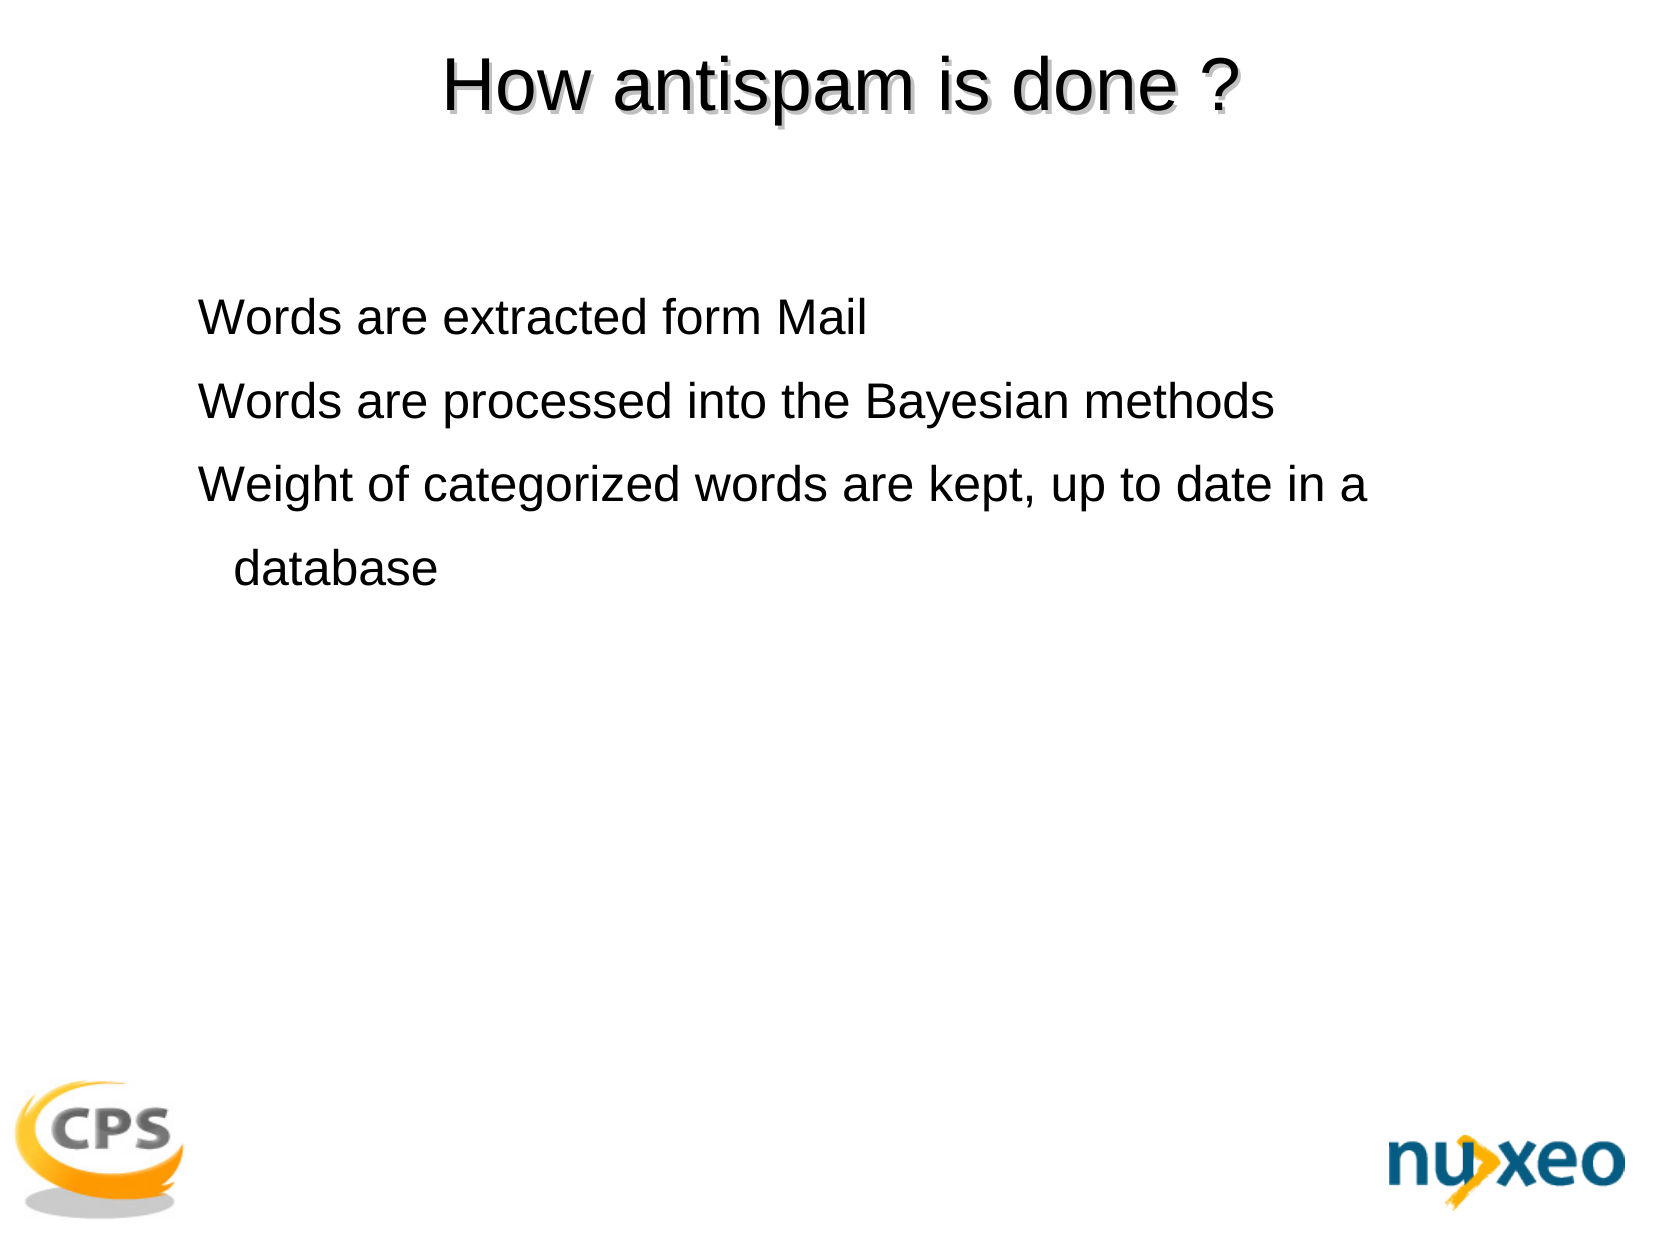

How antispam is done ?
Words are extracted form Mail
Words are processed into the Bayesian methods
Weight of categorized words are kept, up to date in a database